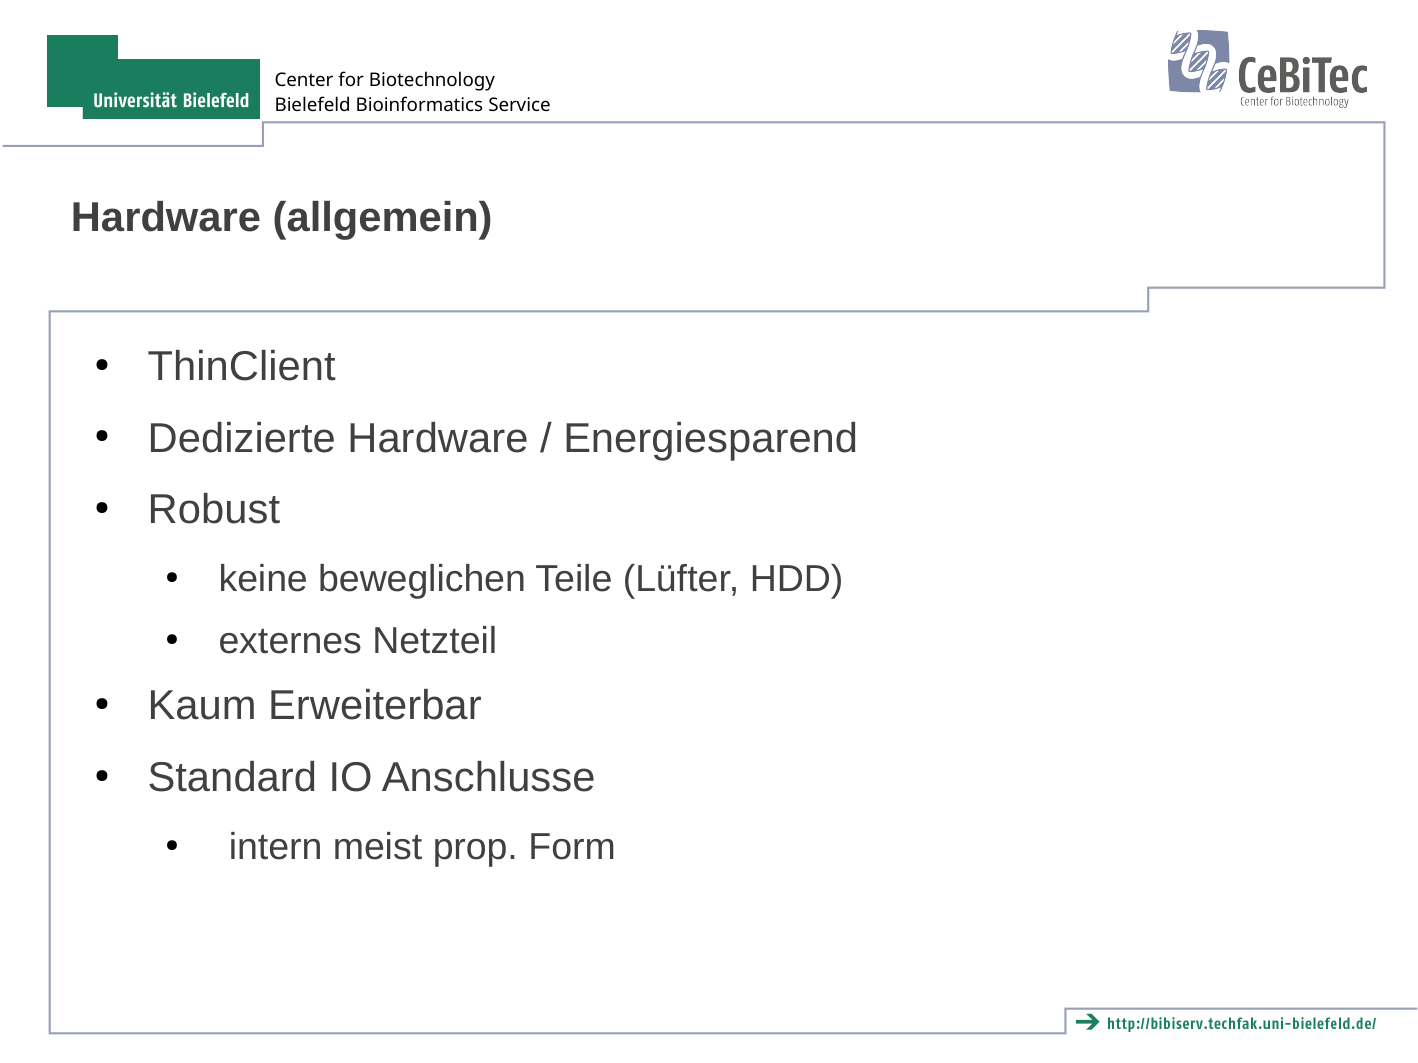

# Hardware (allgemein)
ThinClient
Dedizierte Hardware / Energiesparend
Robust
keine beweglichen Teile (Lüfter, HDD)
externes Netzteil
Kaum Erweiterbar
Standard IO Anschlusse
 intern meist prop. Form